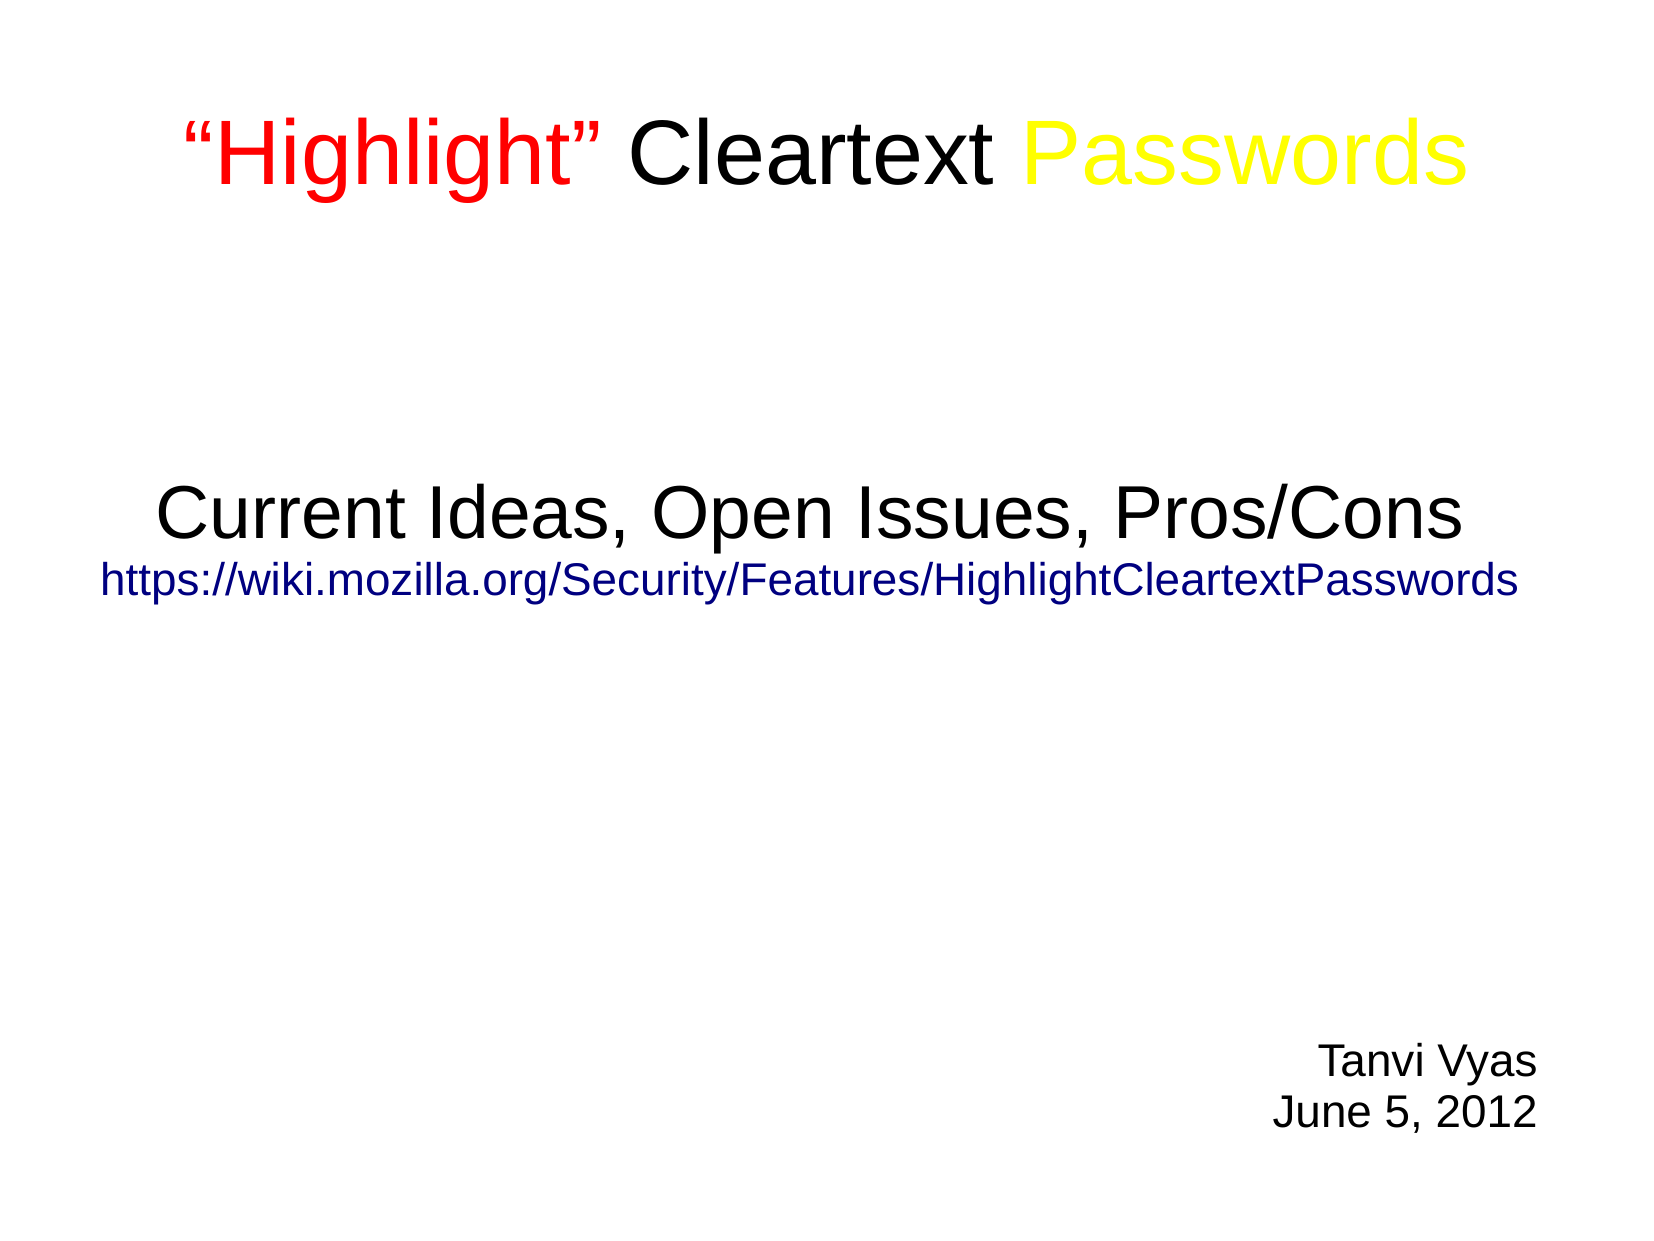

“Highlight” Cleartext Passwords
# Current Ideas, Open Issues, Pros/Cons
https://wiki.mozilla.org/Security/Features/HighlightCleartextPasswords
Tanvi Vyas
June 5, 2012